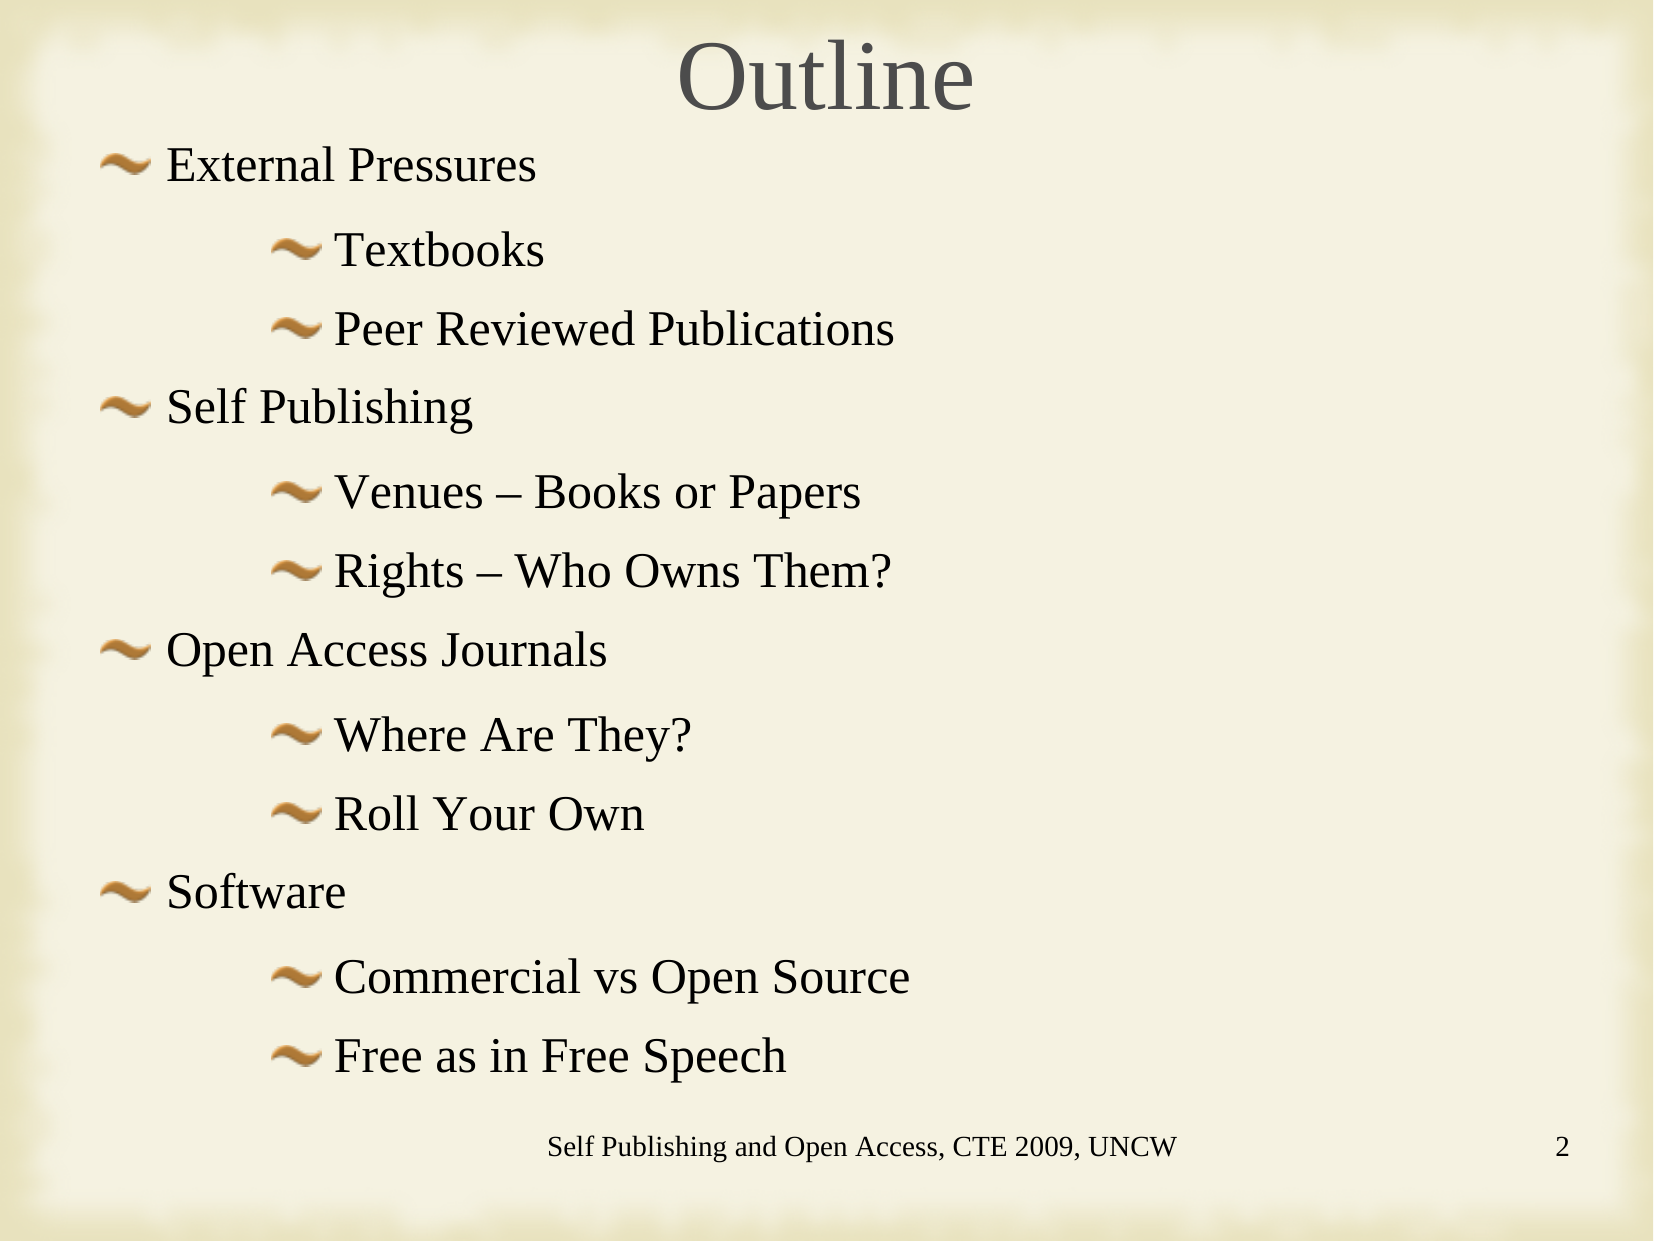

# Outline
 External Pressures
 Textbooks
 Peer Reviewed Publications
 Self Publishing
 Venues – Books or Papers
 Rights – Who Owns Them?
 Open Access Journals
 Where Are They?
 Roll Your Own
 Software
 Commercial vs Open Source
 Free as in Free Speech
Self Publishing and Open Access, CTE 2009, UNCW
2